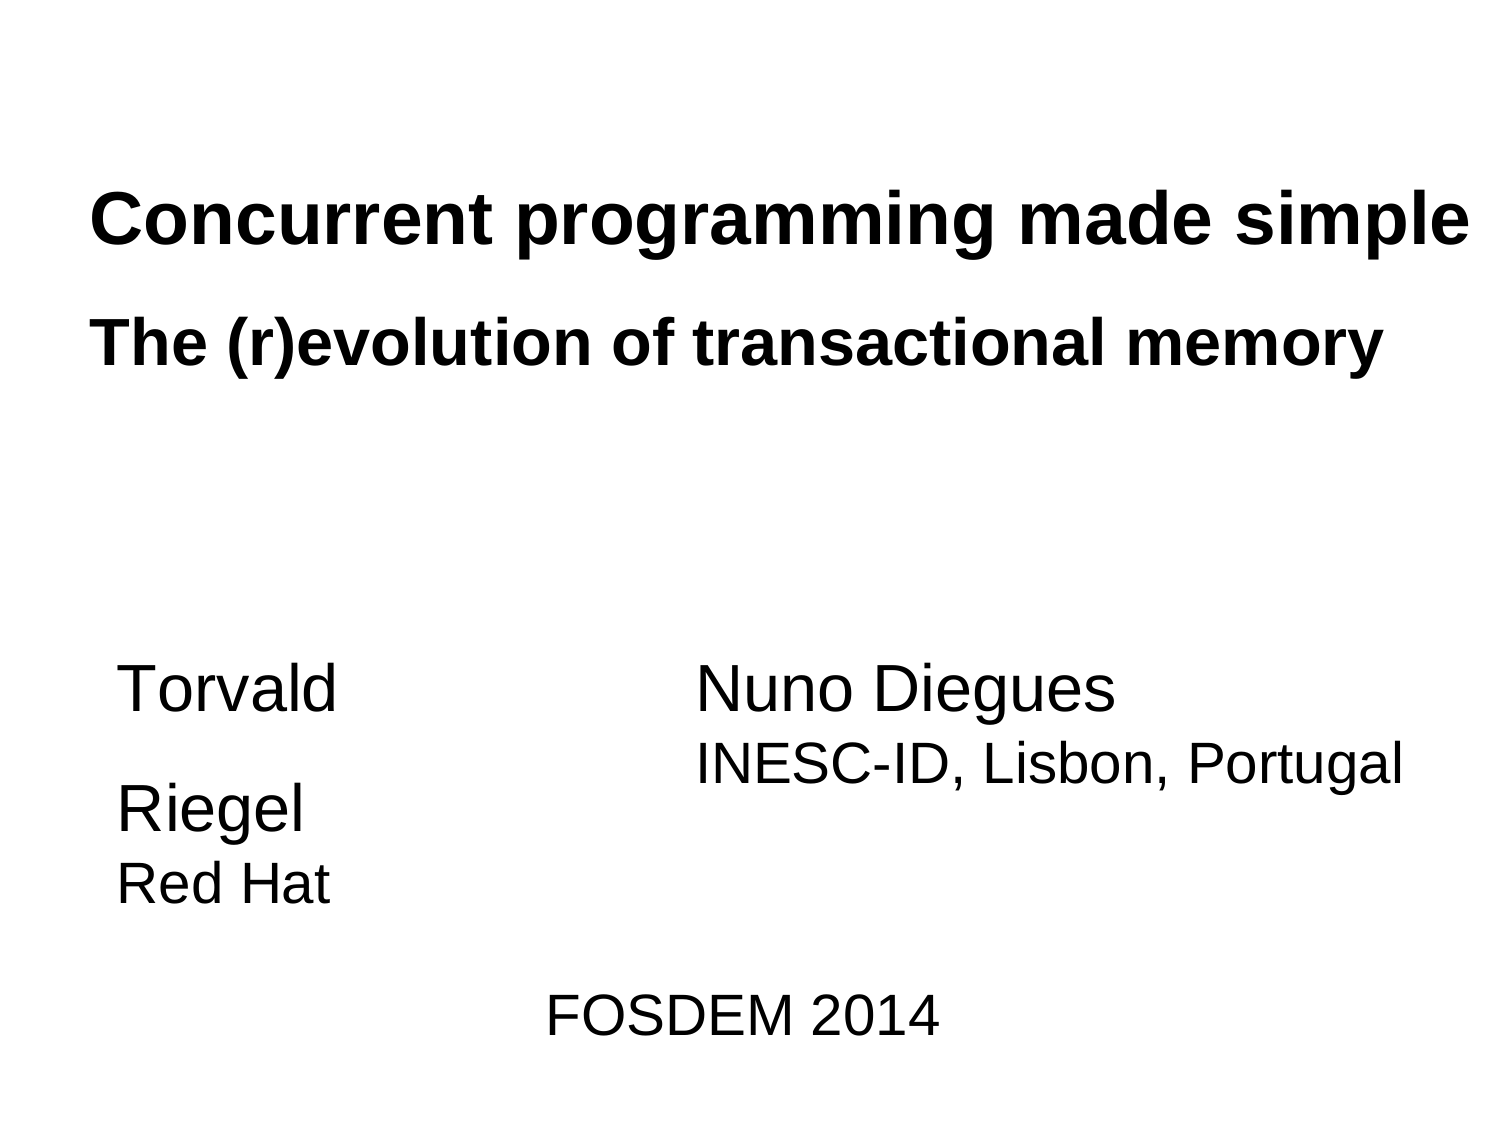

Concurrent programming made simple
The (r)evolution of transactional memory
Torvald Riegel
Red Hat
Nuno Diegues
INESC-ID, Lisbon, Portugal
FOSDEM 2014